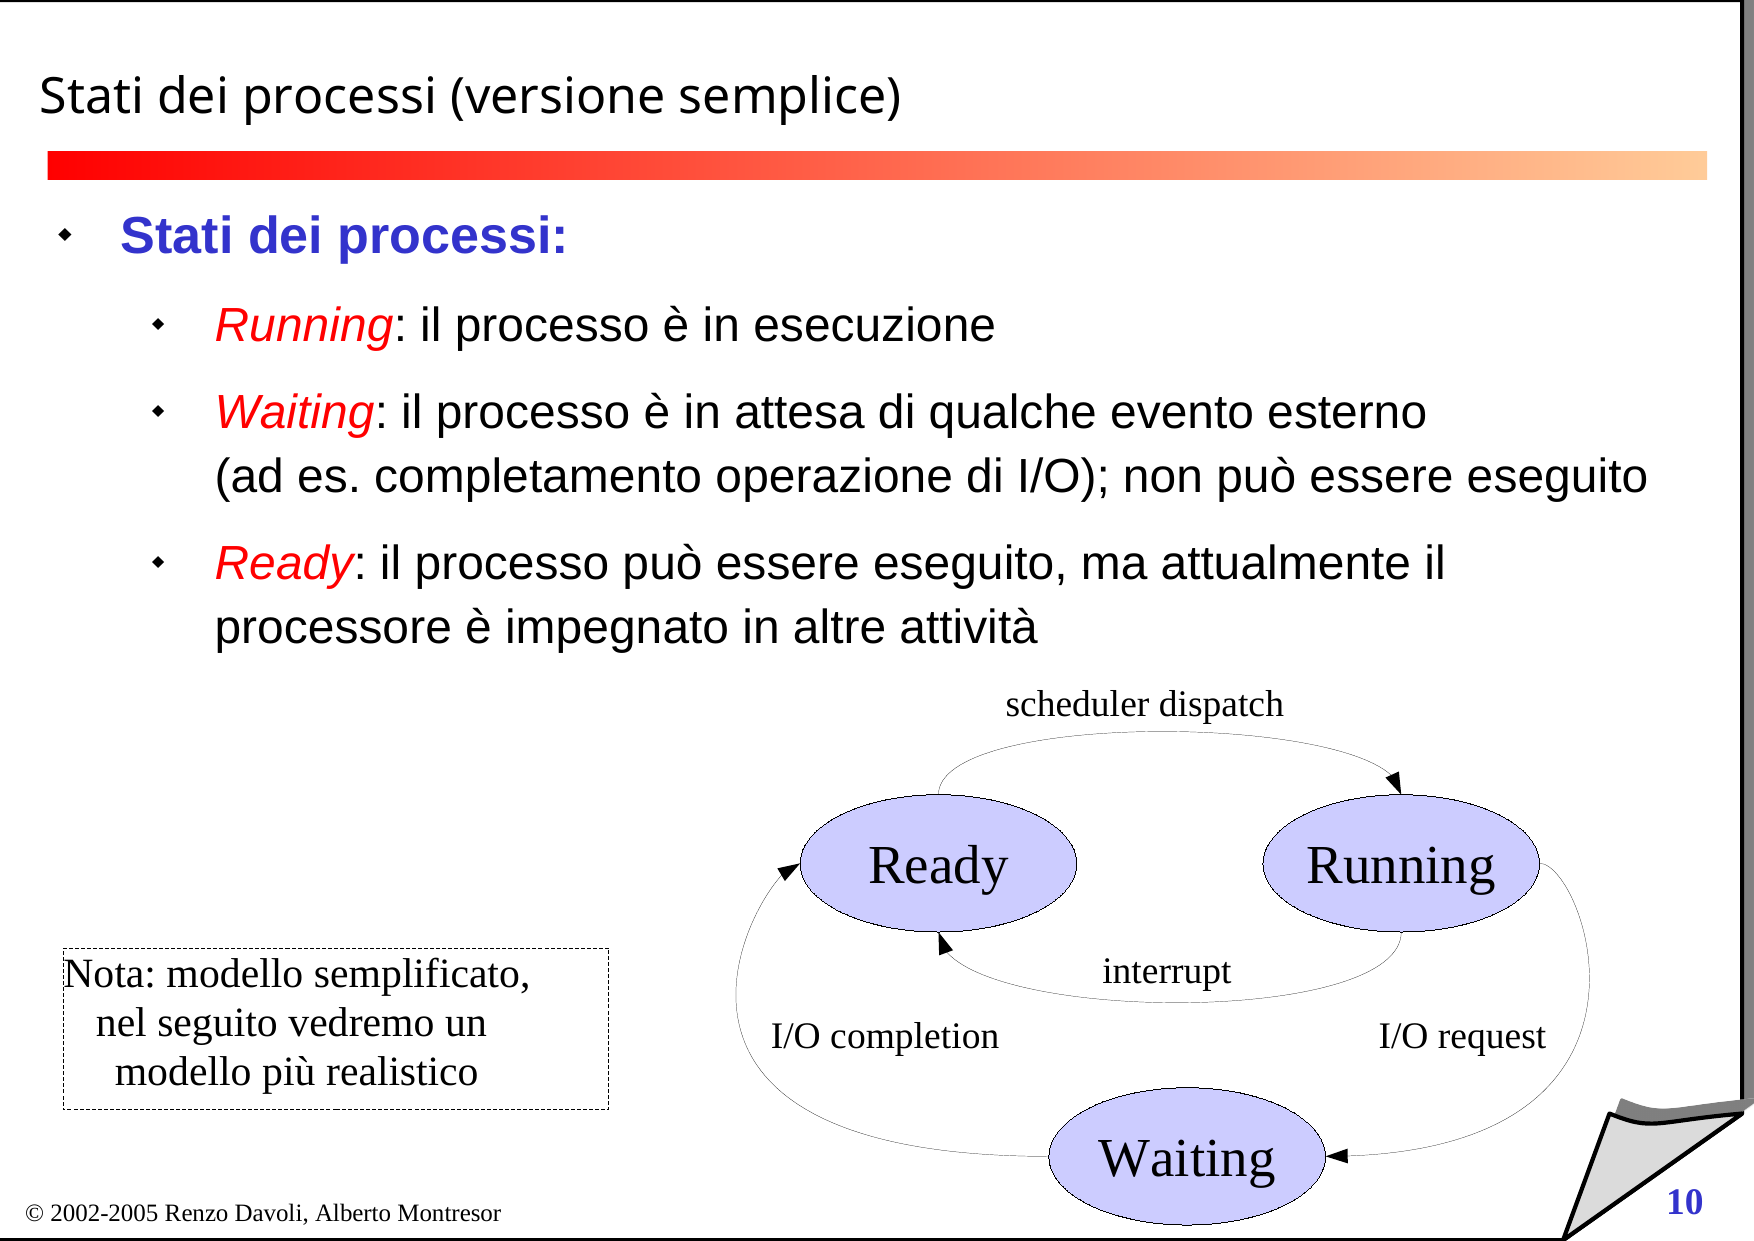

# Stati dei processi (versione semplice)
Stati dei processi:
Running: il processo è in esecuzione
Waiting: il processo è in attesa di qualche evento esterno
(ad es. completamento operazione di I/O); non può essere eseguito
Ready: il processo può essere eseguito, ma attualmente il processore è impegnato in altre attività
scheduler dispatch
Ready
Running
interrupt
Nota: modello semplificato,
nel seguito vedremo un
modello più realistico
I/O completion
I/O request
Waiting